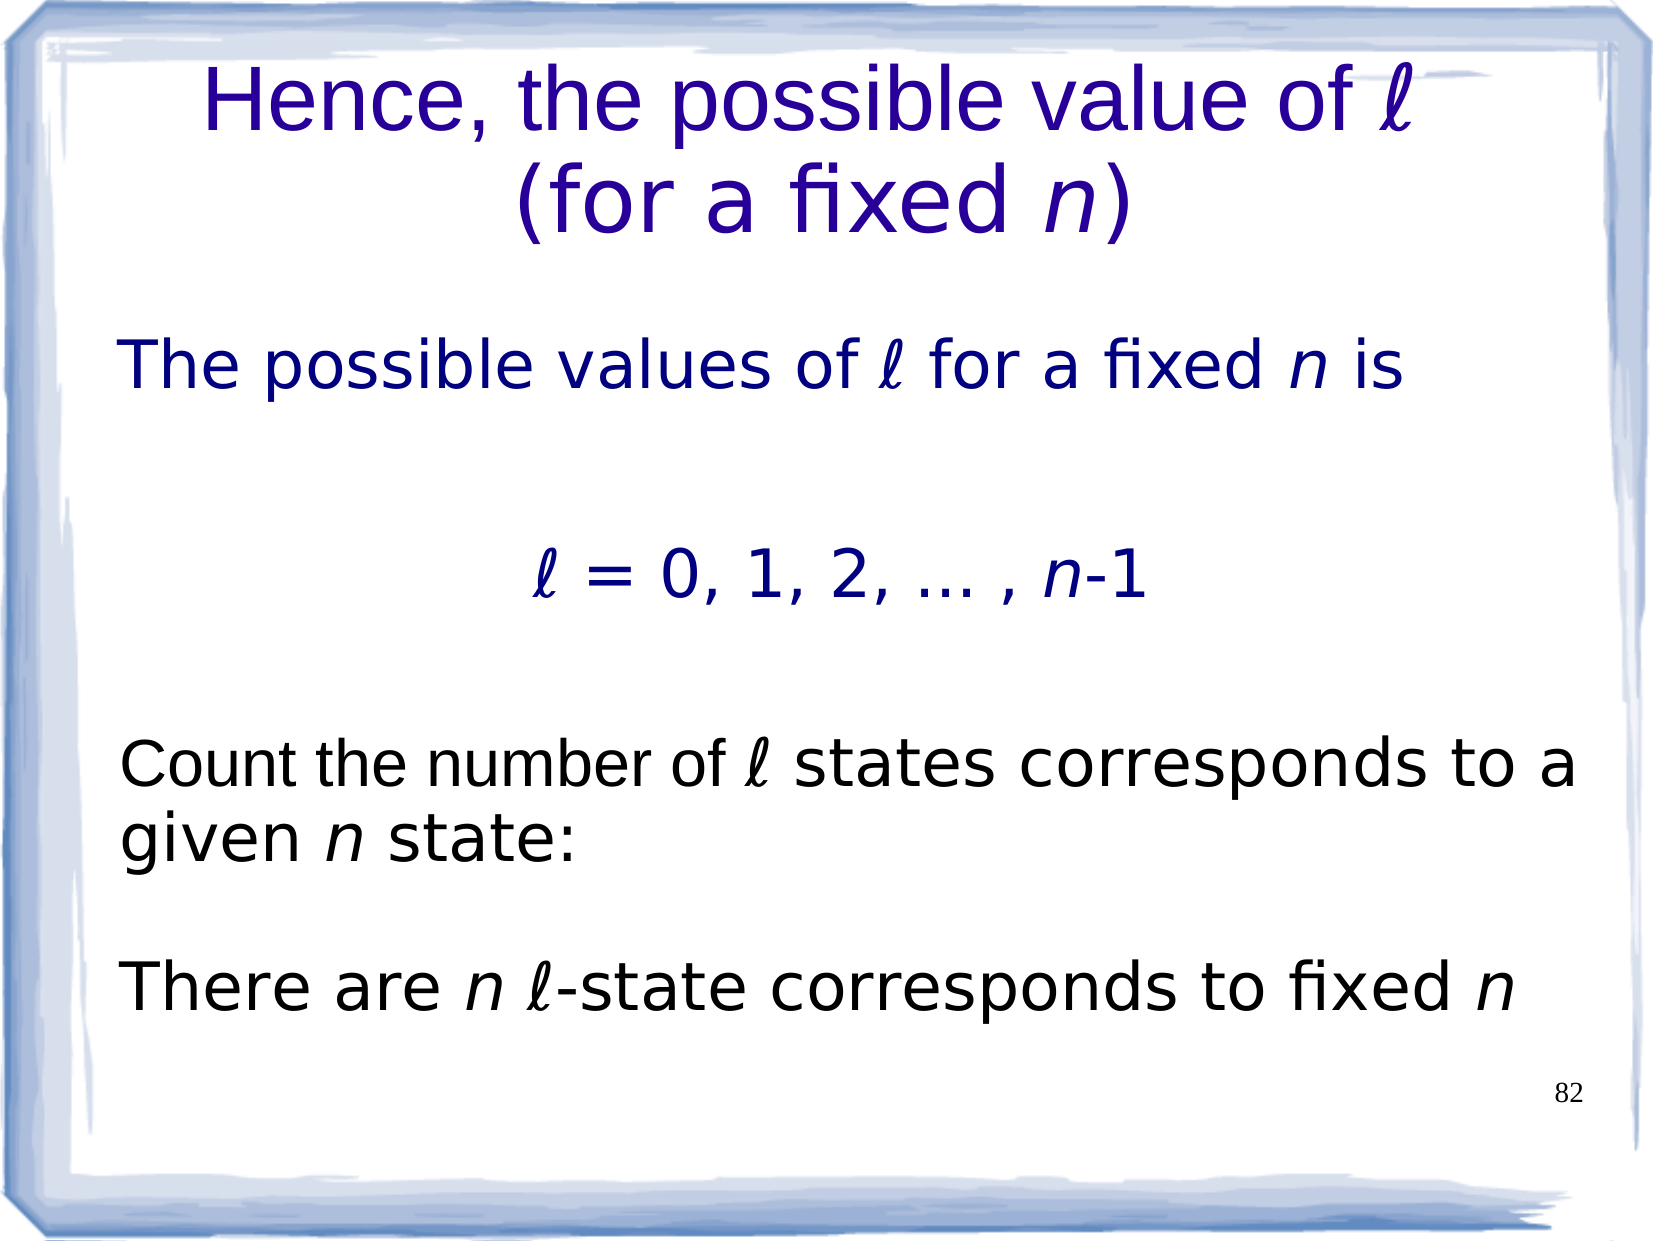

# Hence, the possible value of ℓ (for a fixed n)
The possible values of ℓ for a fixed n is
ℓ = 0, 1, 2, ... , n-1
Count the number of ℓ states corresponds to a given n state:
There are n ℓ-state corresponds to fixed n
82